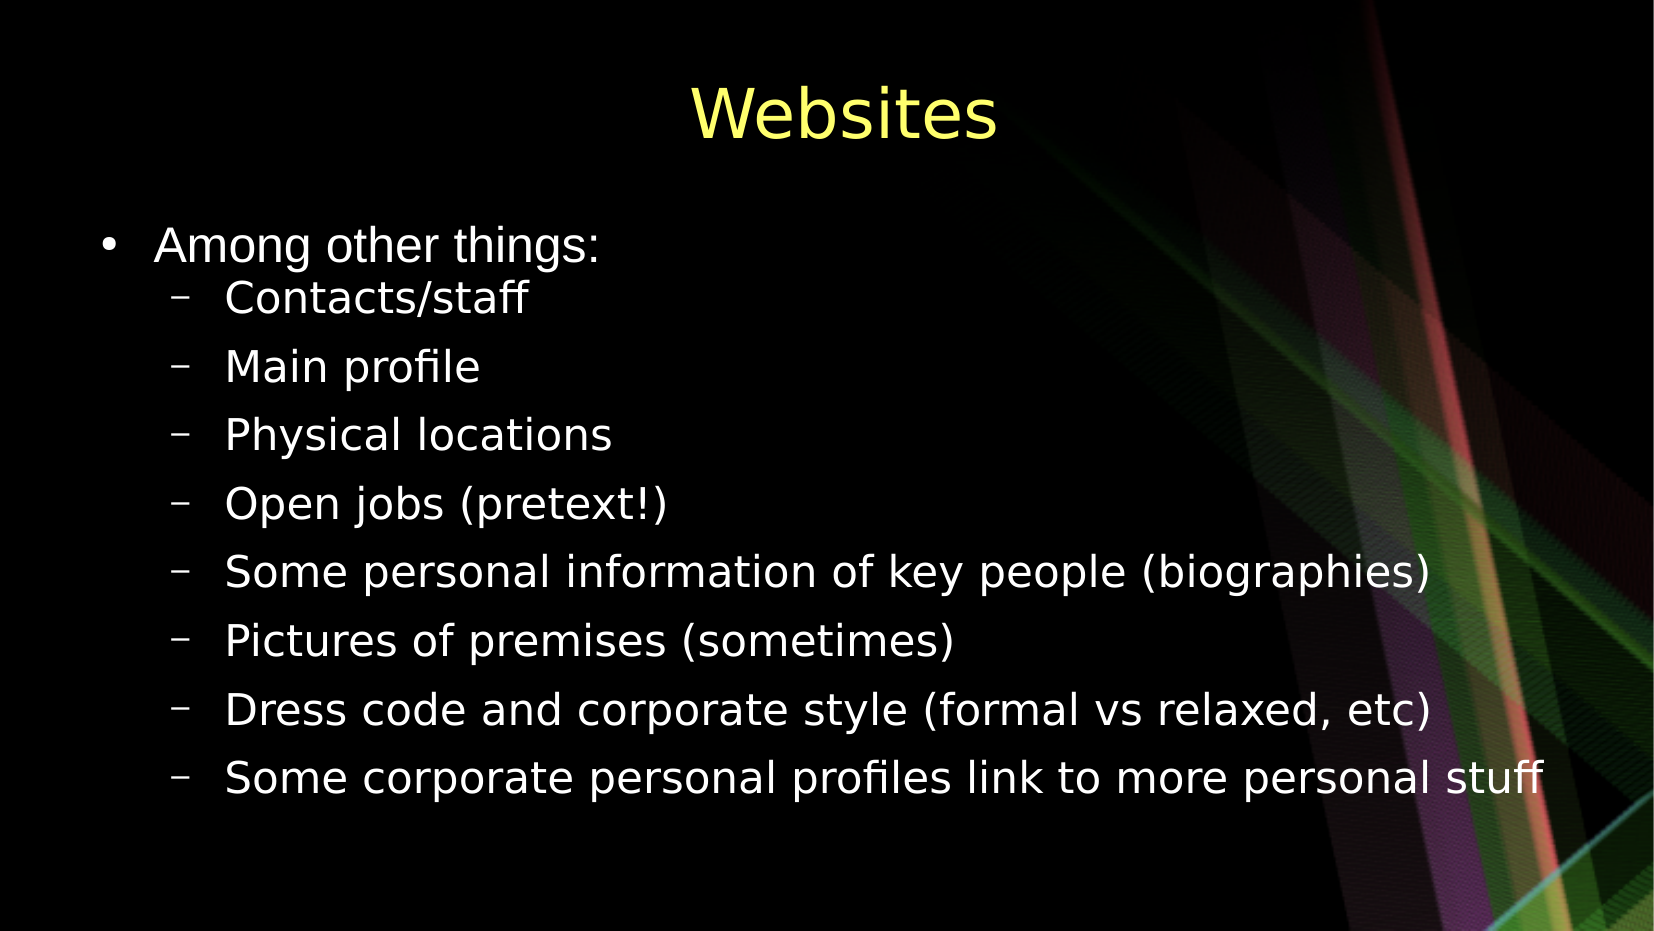

# Websites
Among other things:
Contacts/staff
Main profile
Physical locations
Open jobs (pretext!)
Some personal information of key people (biographies)
Pictures of premises (sometimes)
Dress code and corporate style (formal vs relaxed, etc)
Some corporate personal profiles link to more personal stuff